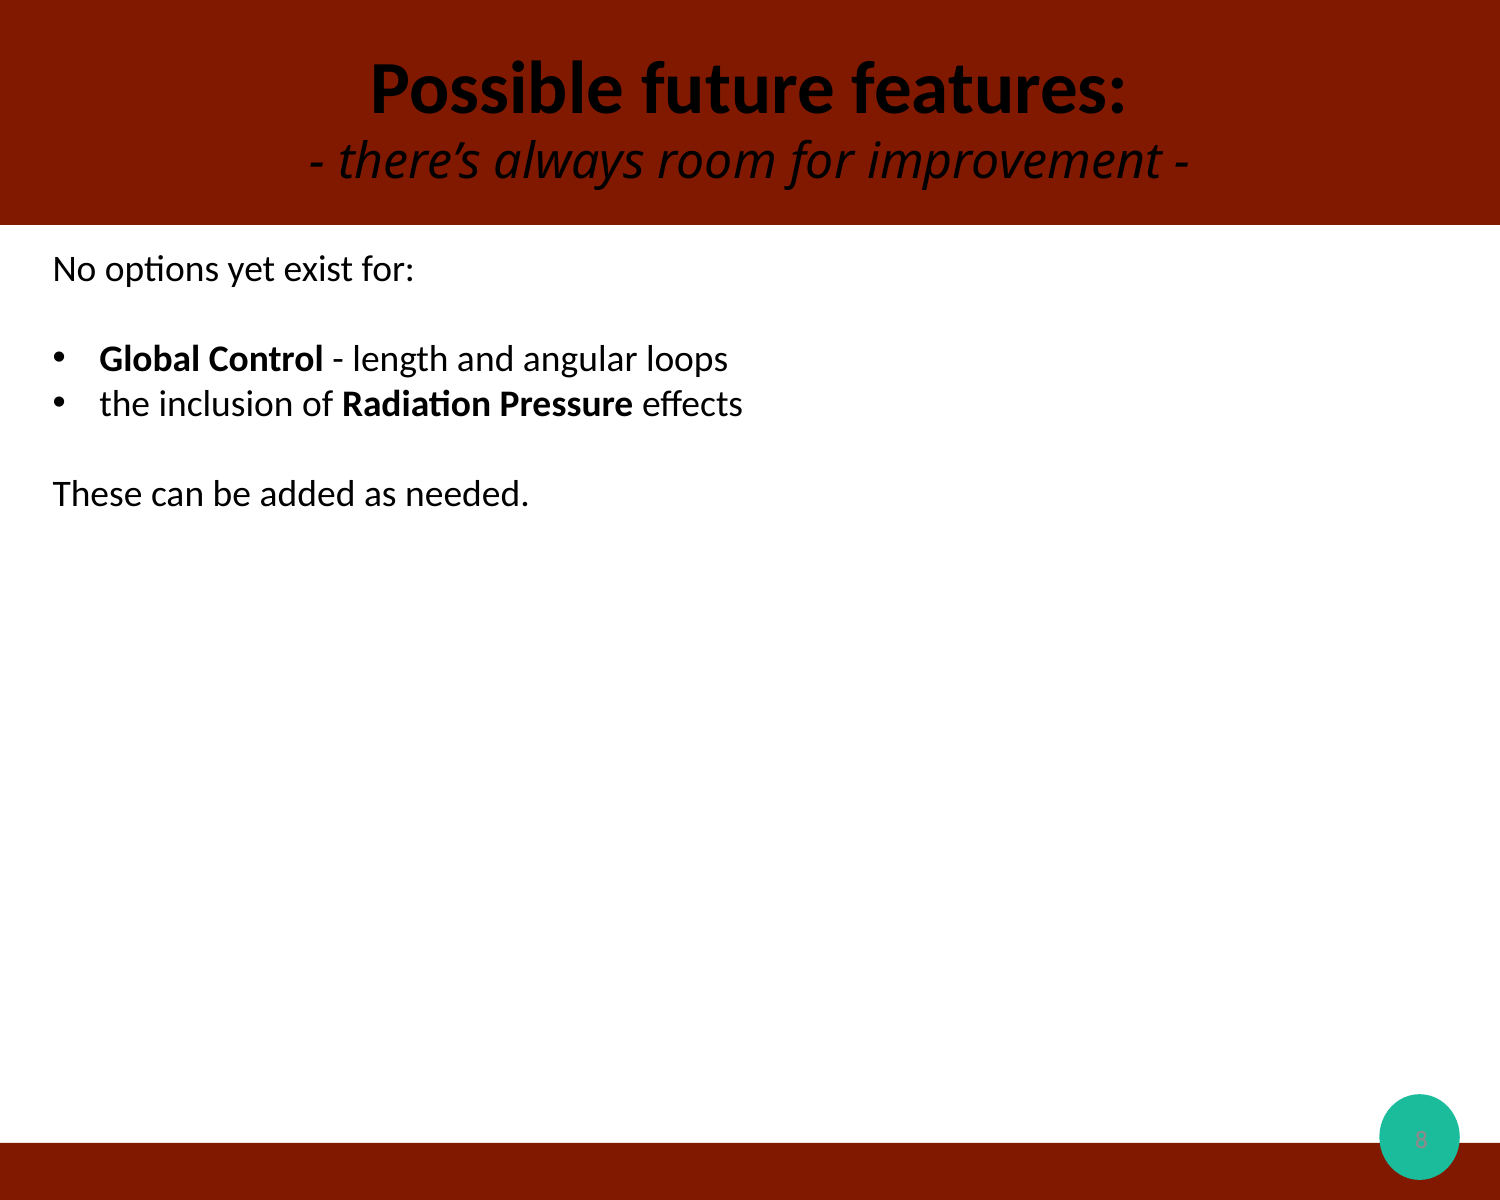

# Possible future features: - there’s always room for improvement -
No options yet exist for:
Global Control - length and angular loops
the inclusion of Radiation Pressure effects
These can be added as needed.